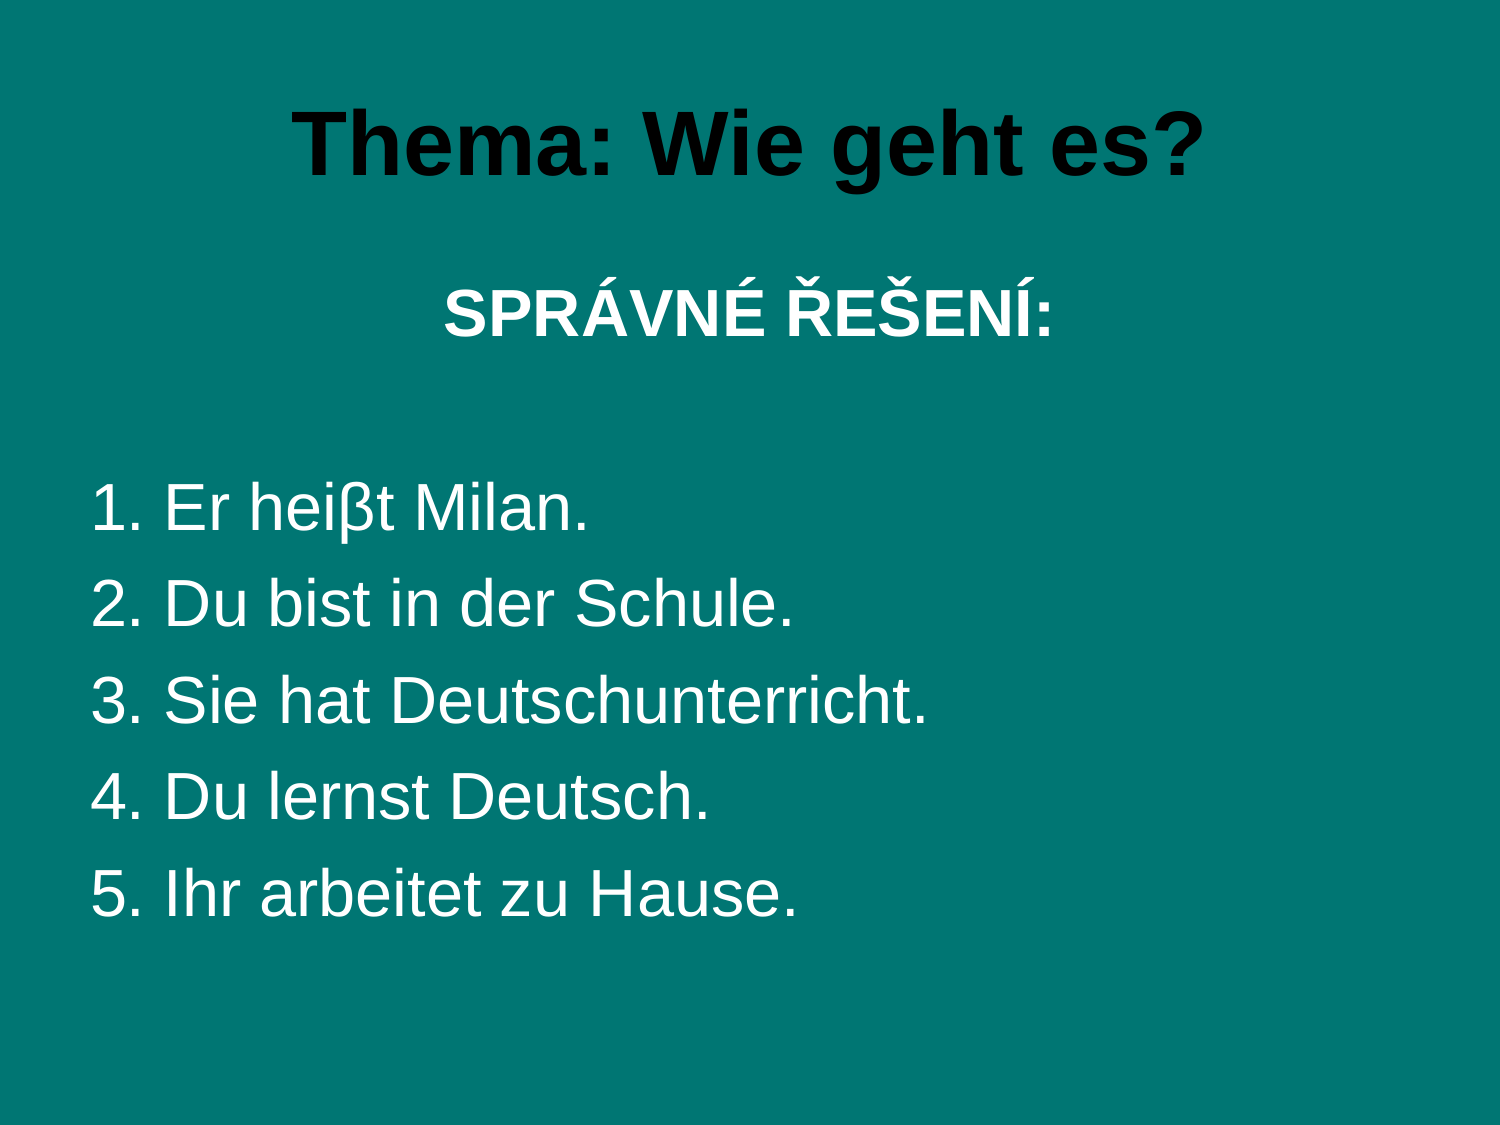

# Thema: Wie geht es?
SPRÁVNÉ ŘEŠENÍ:
1. Er heiβt Milan.
2. Du bist in der Schule.
3. Sie hat Deutschunterricht.
4. Du lernst Deutsch.
5. Ihr arbeitet zu Hause.